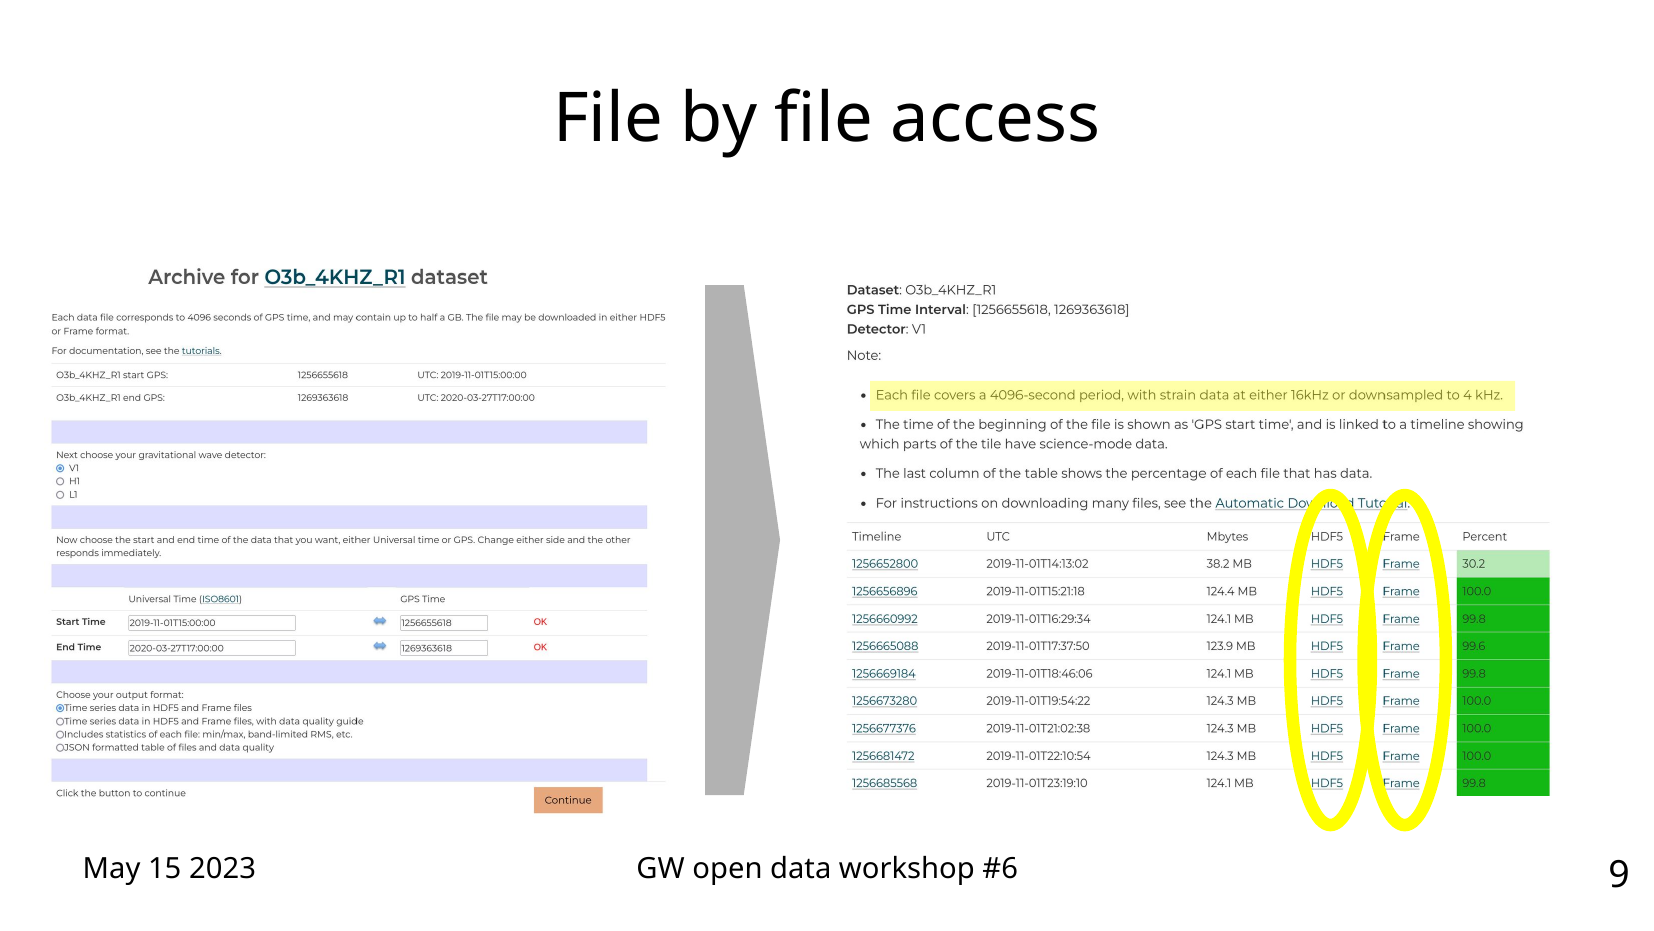

# File by file access
May 15 2023
GW open data workshop #6
9